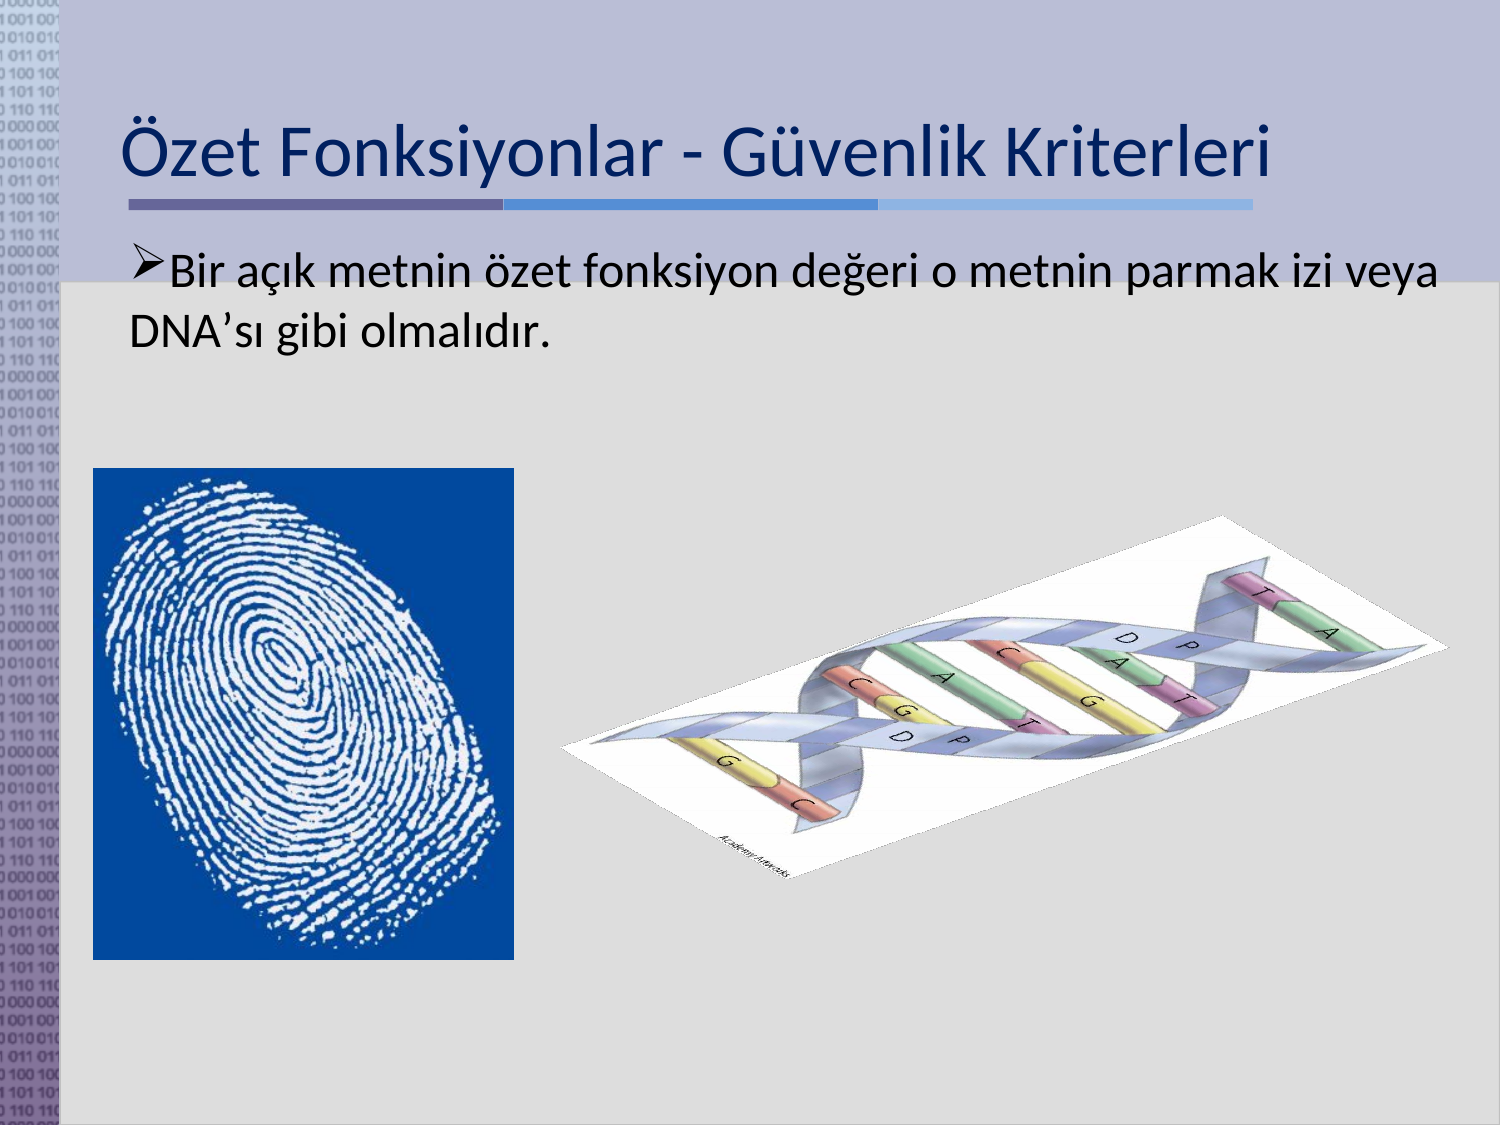

Özet Fonksiyonlar - Güvenlik Kriterleri
Bir açık metnin özet fonksiyon değeri o metnin parmak izi veya DNA’sı gibi olmalıdır.